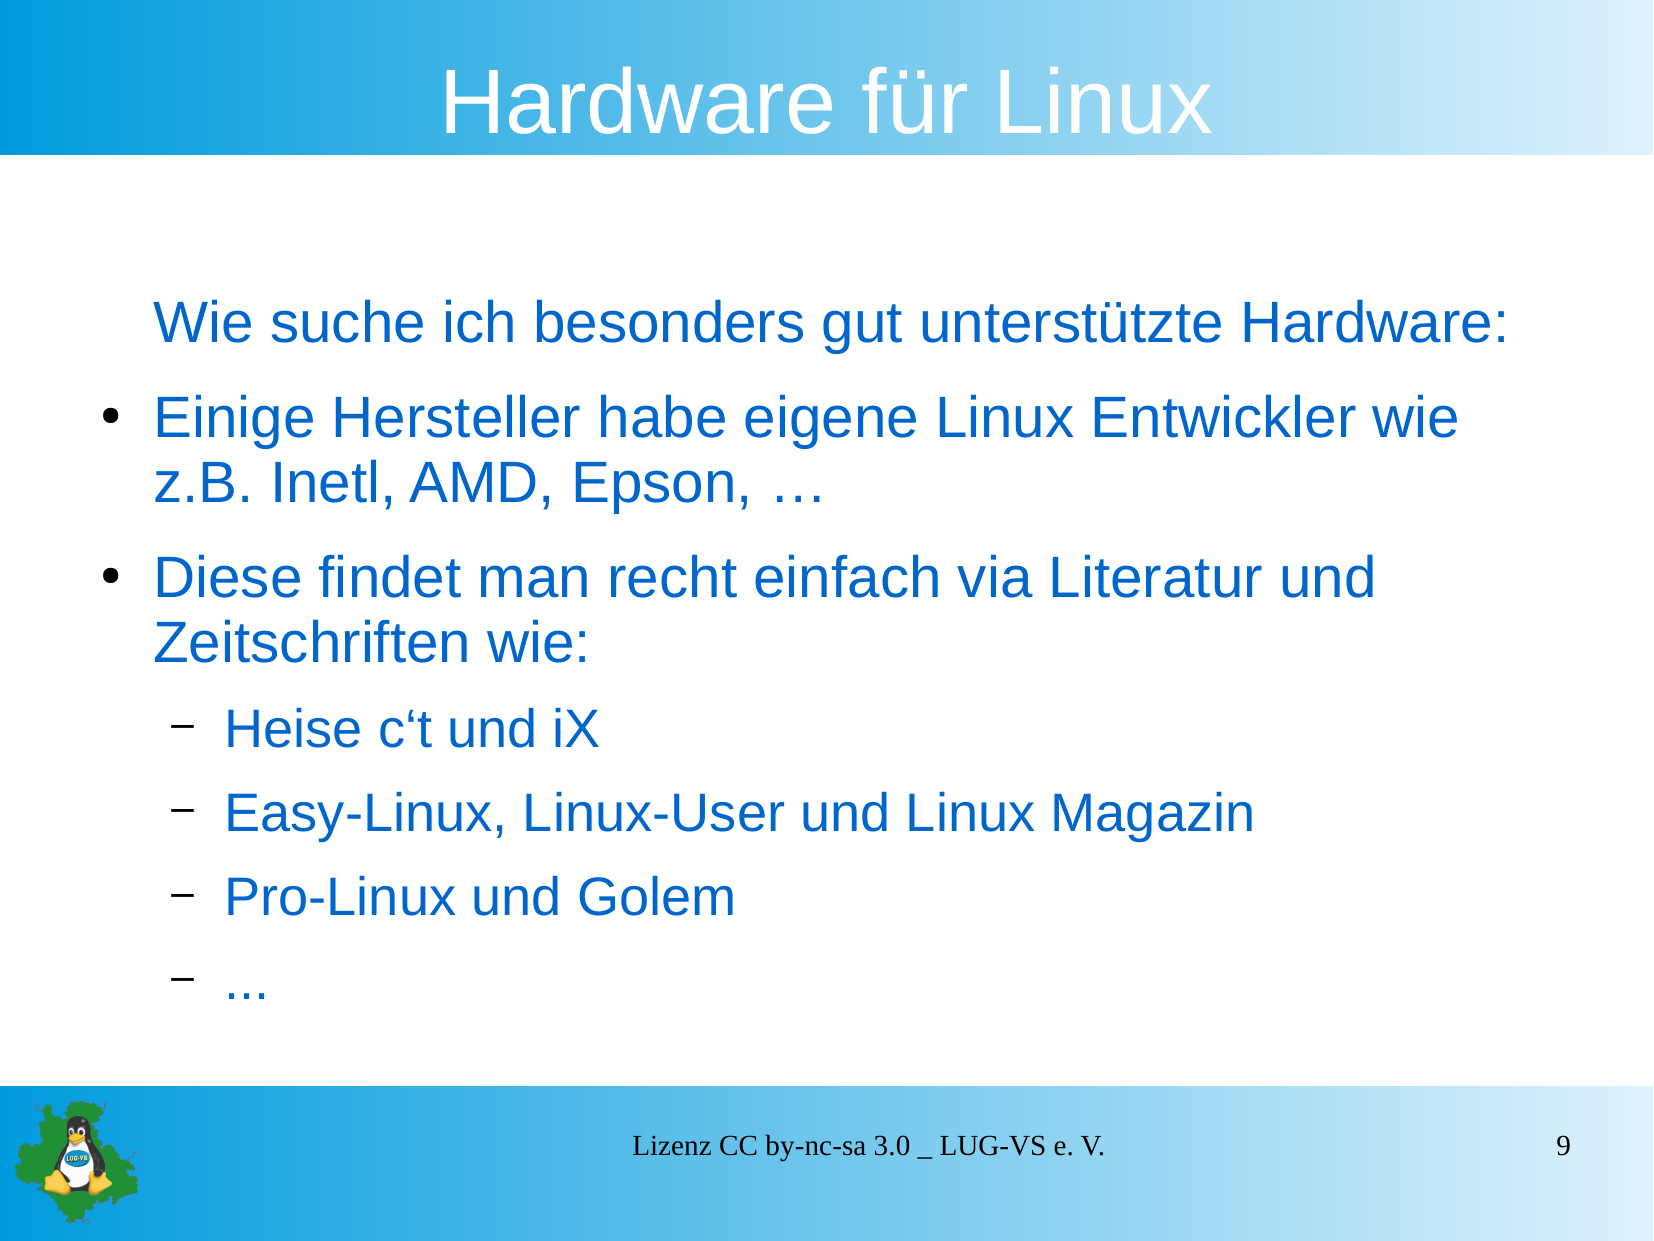

# Hardware für Linux
Wie suche ich besonders gut unterstützte Hardware:
Einige Hersteller habe eigene Linux Entwickler wie z.B. Inetl, AMD, Epson, …
Diese findet man recht einfach via Literatur und Zeitschriften wie:
Heise c‘t und iX
Easy-Linux, Linux-User und Linux Magazin
Pro-Linux und Golem
...